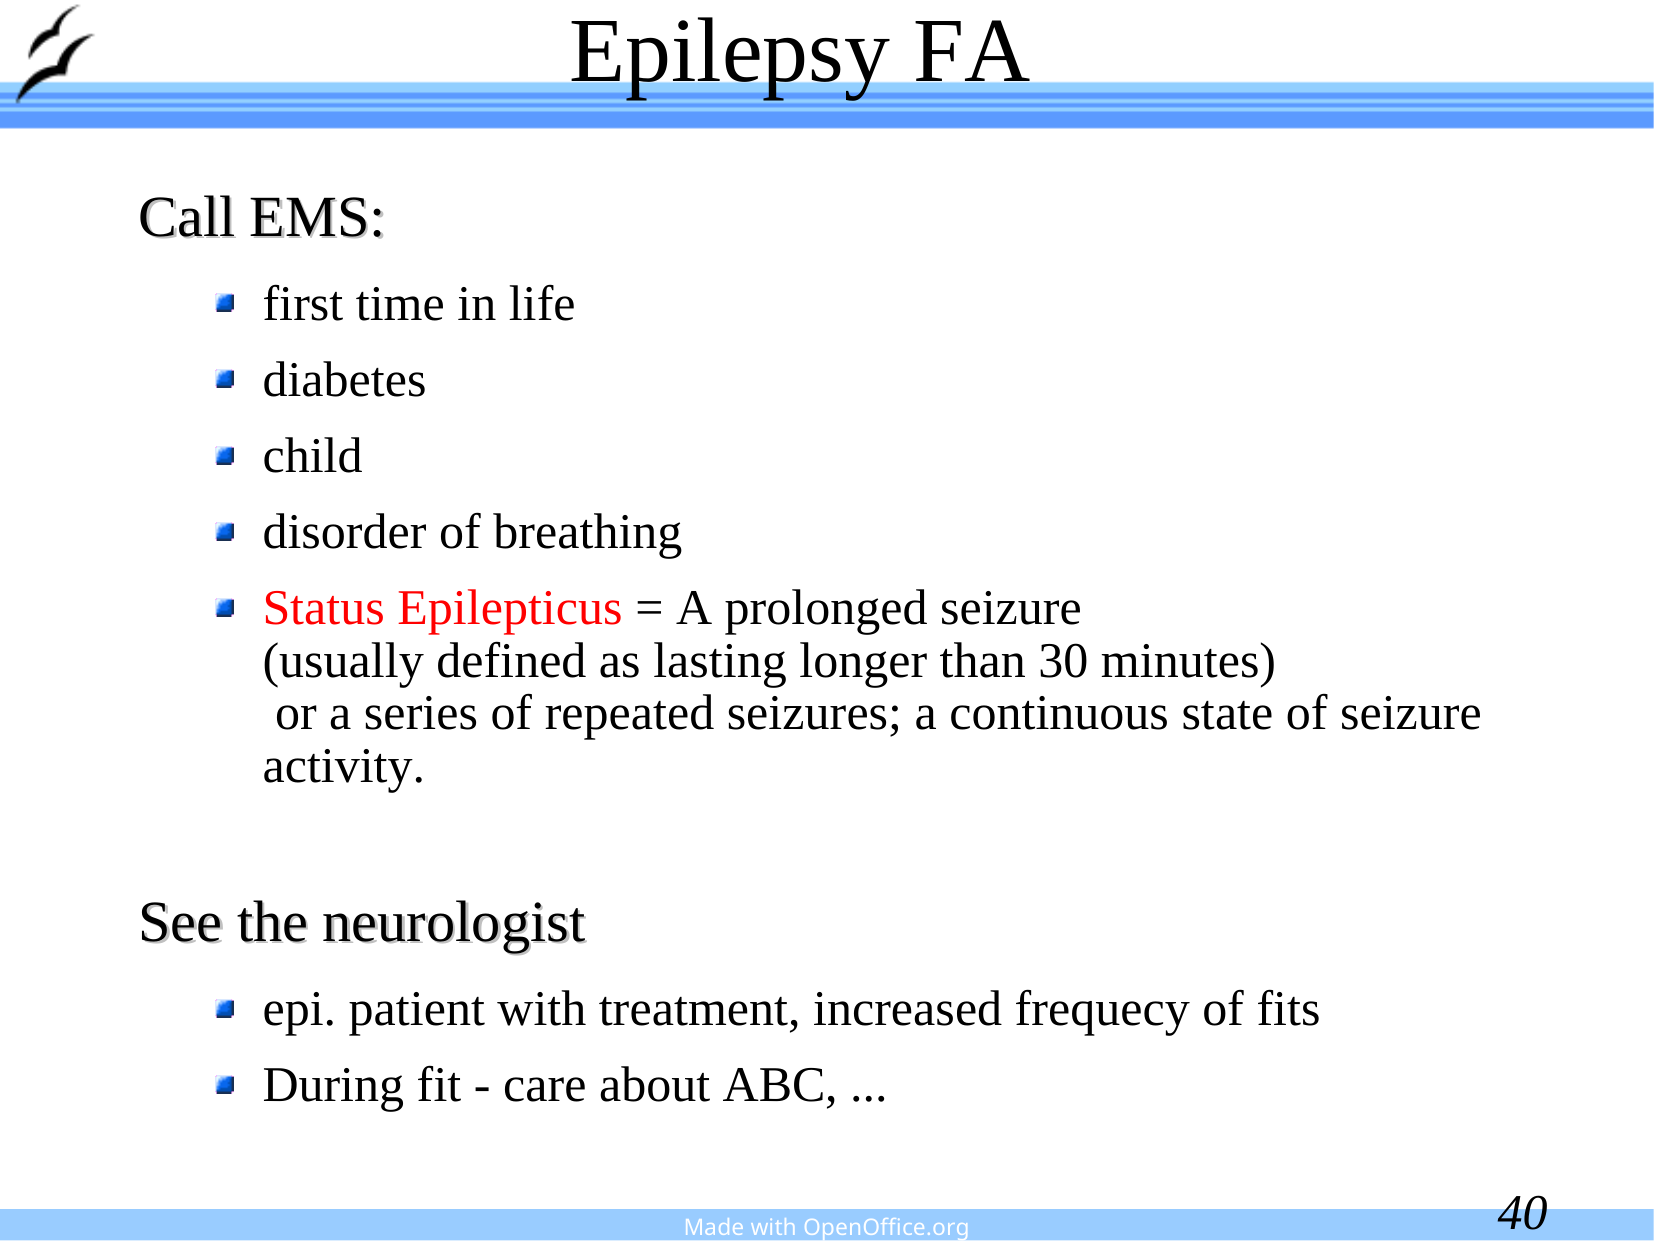

# Epilepsy FA
Call EMS:
first time in life
diabetes
child
disorder of breathing
Status Epilepticus = A prolonged seizure
(usually defined as lasting longer than 30 minutes)
 or a series of repeated seizures; a continuous state of seizure activity.
See the neurologist
epi. patient with treatment, increased frequecy of fits
During fit - care about ABC, ...